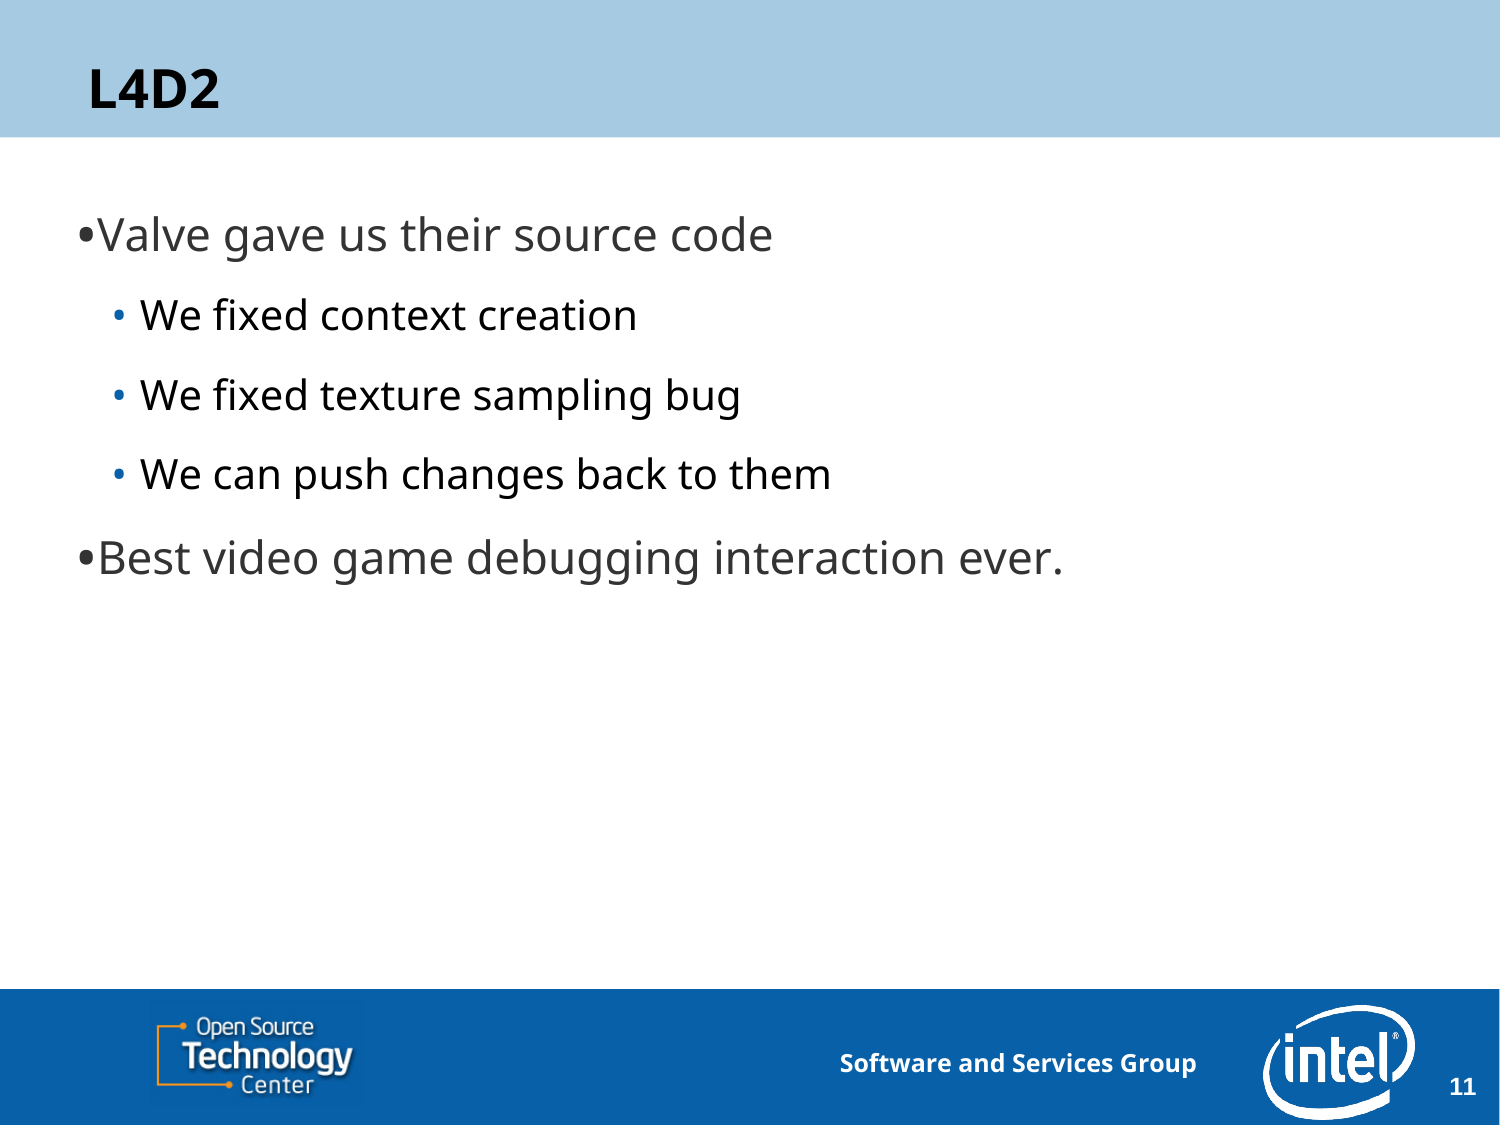

# L4D2
Valve gave us their source code
We fixed context creation
We fixed texture sampling bug
We can push changes back to them
Best video game debugging interaction ever.